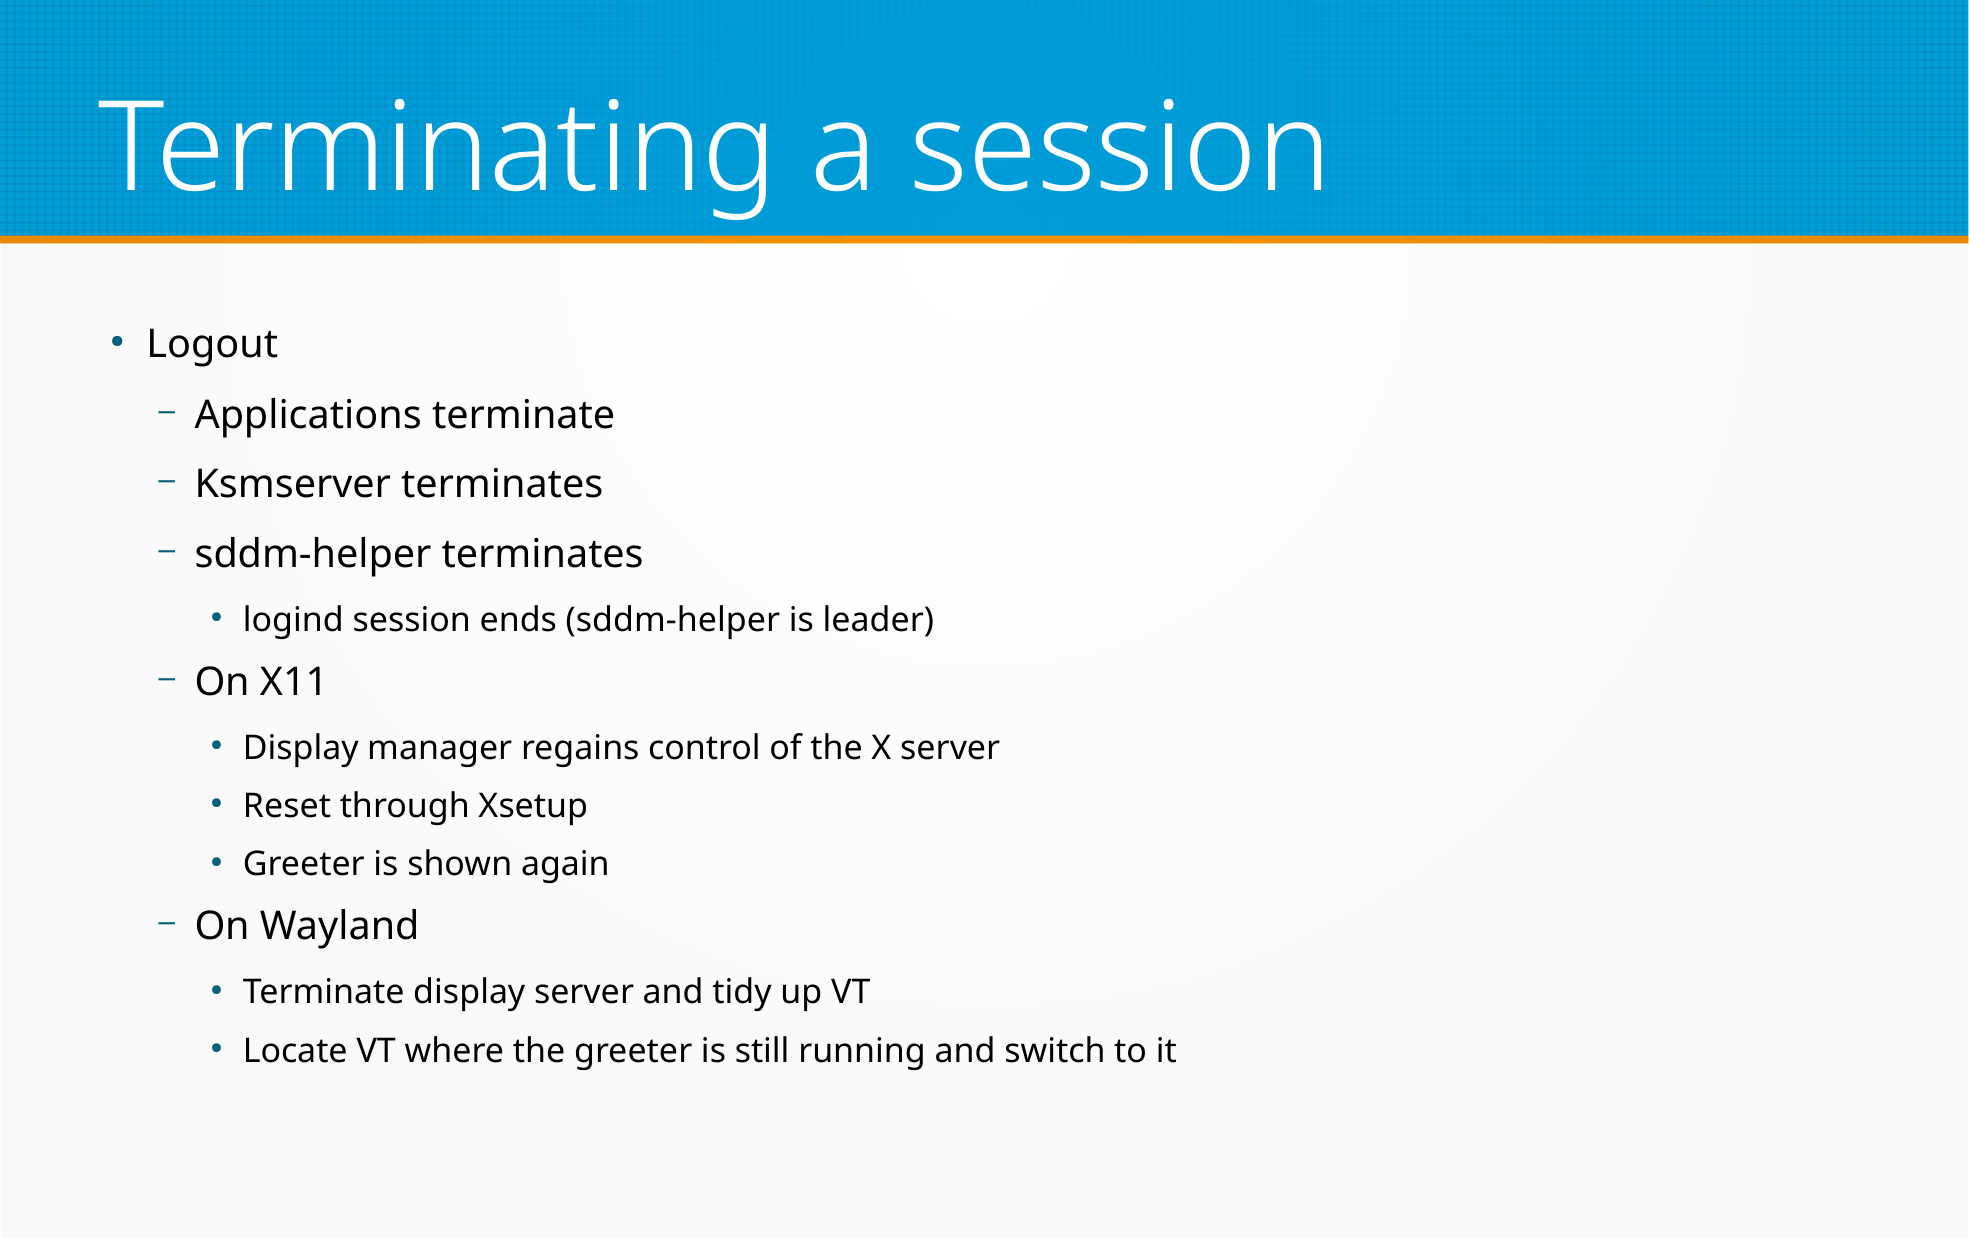

# Terminating a session
Logout
Applications terminate
Ksmserver terminates
sddm-helper terminates
logind session ends (sddm-helper is leader)
On X11
Display manager regains control of the X server
Reset through Xsetup
Greeter is shown again
On Wayland
Terminate display server and tidy up VT
Locate VT where the greeter is still running and switch to it